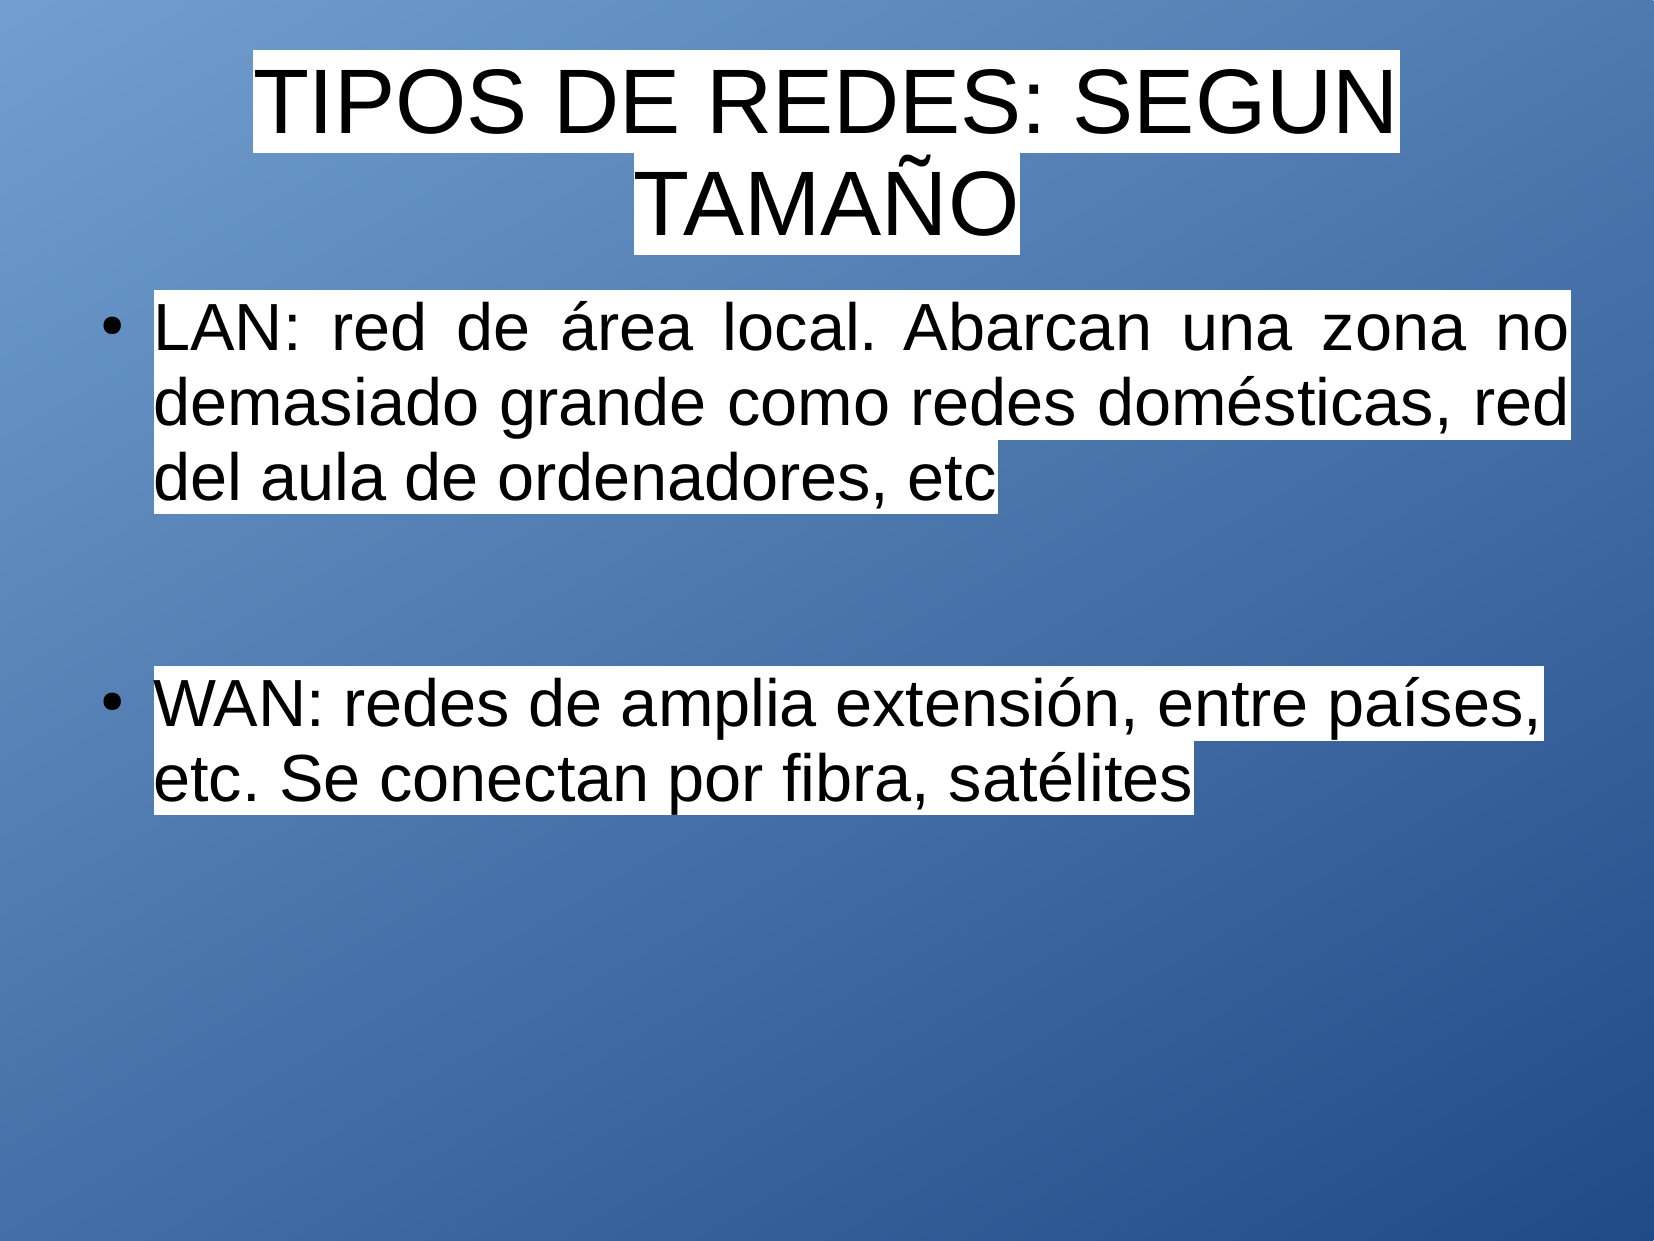

# TIPOS DE REDES: SEGUN TAMAÑO
LAN: red de área local. Abarcan una zona no demasiado grande como redes domésticas, red del aula de ordenadores, etc
WAN: redes de amplia extensión, entre países, etc. Se conectan por fibra, satélites